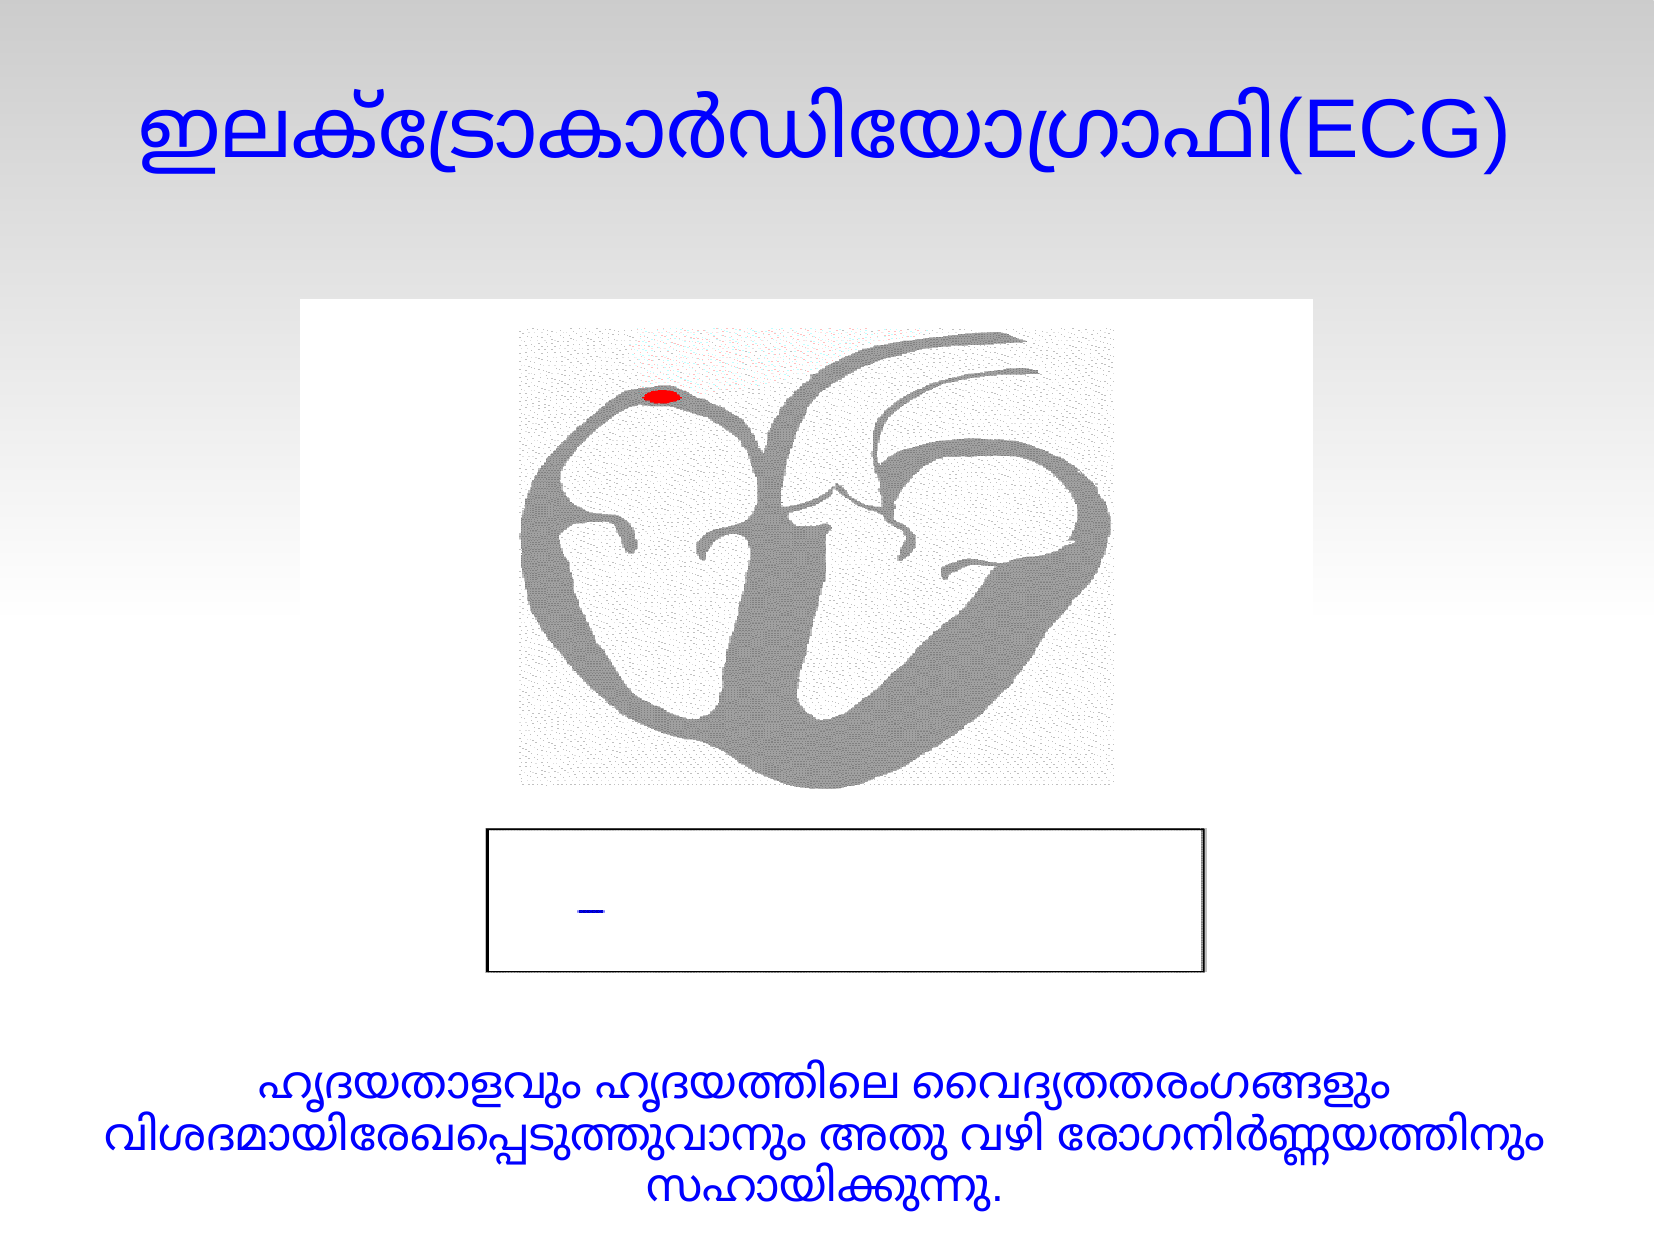

ഇലക്ട്രോകാര്‍ഡിയോഗ്രാഫി(ECG)
ഹൃദയതാളവും ഹൃദയത്തിലെ വൈദ്യതതരംഗങ്ങളും വിശദമായിരേഖപ്പെടുത്തുവാനും അതു വഴി രോഗനിര്‍ണ്ണയത്തിനും സഹായിക്കുന്നു.